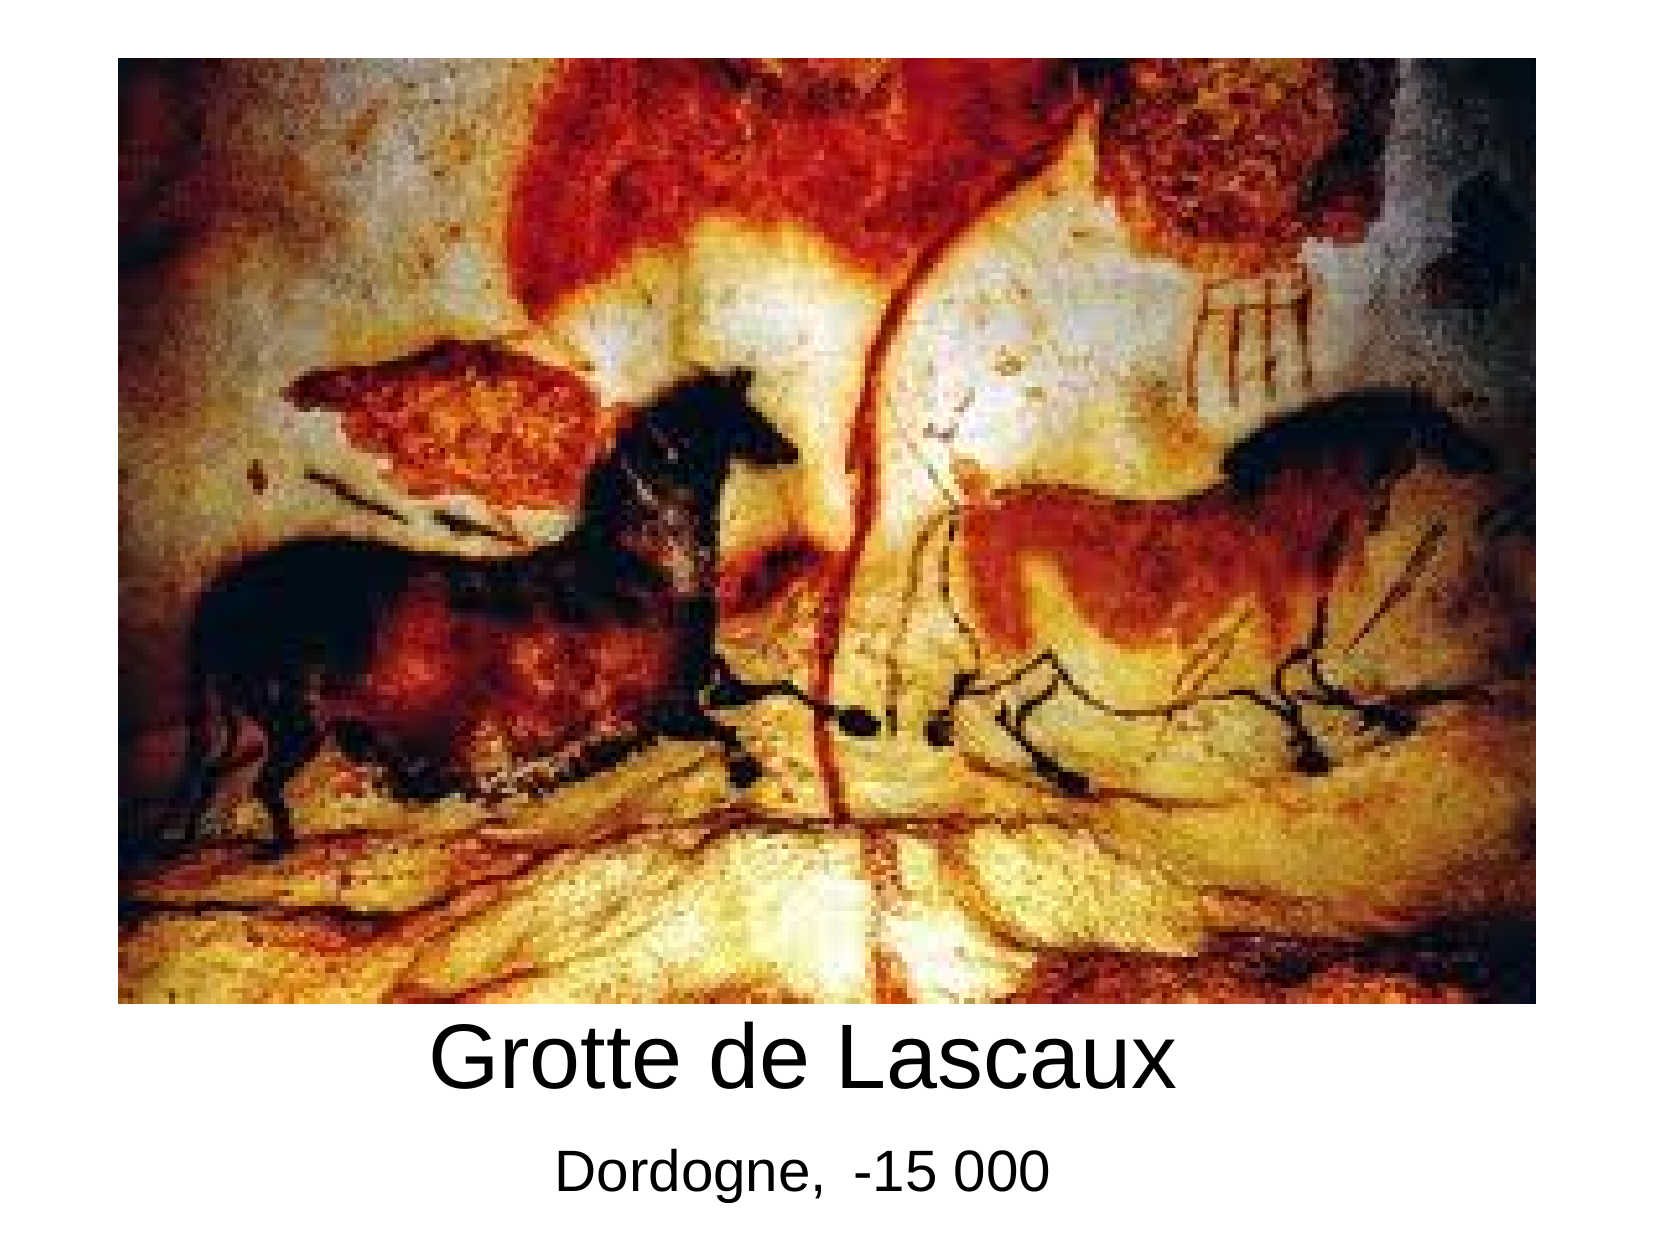

# Grotte de Lascaux Dordogne, -15 000